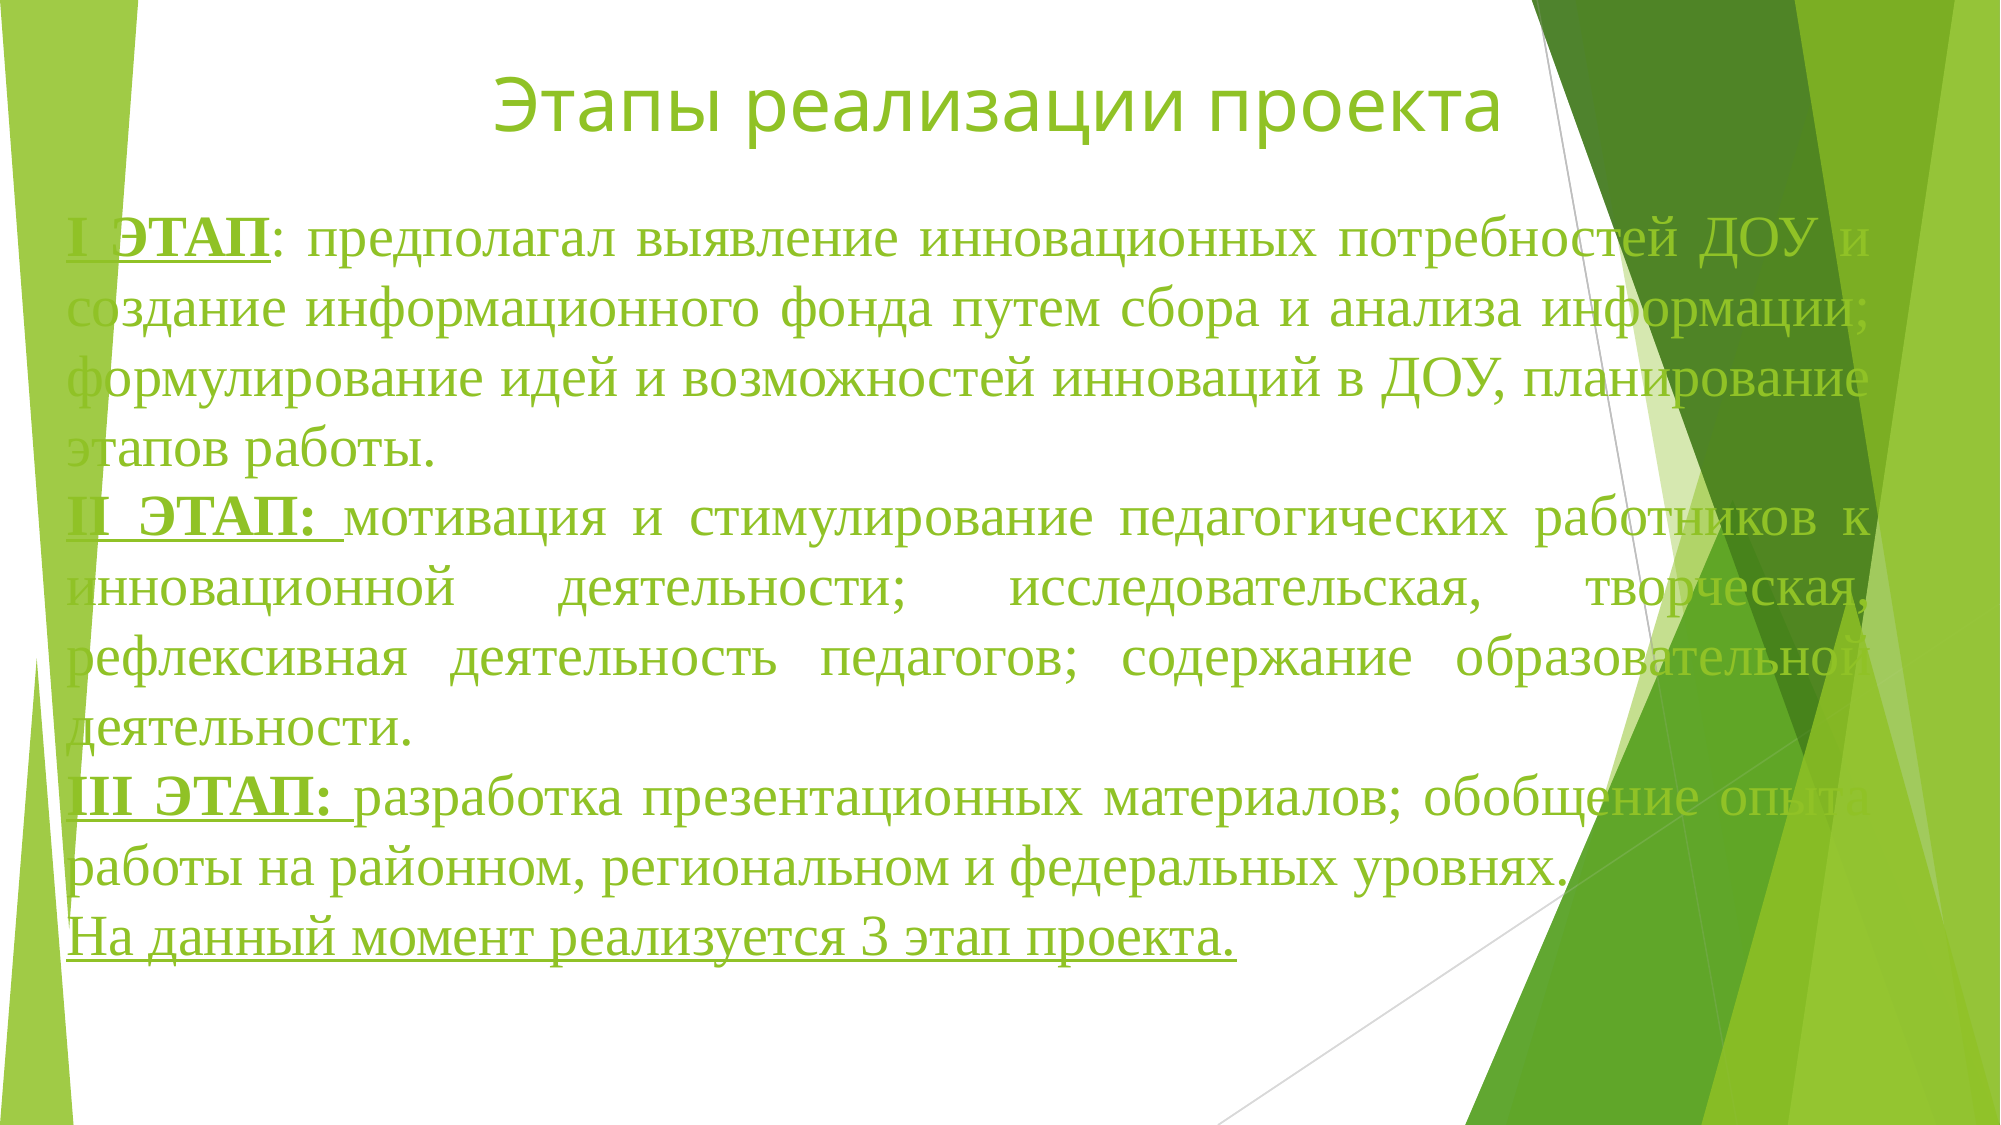

# Этапы реализации проекта
I ЭТАП: предполагал выявление инновационных потребностей ДОУ и создание информационного фонда путем сбора и анализа информации; формулирование идей и возможностей инноваций в ДОУ, планирование этапов работы.
II ЭТАП: мотивация и стимулирование педагогических работников к инновационной деятельности; исследовательская, творческая, рефлексивная деятельность педагогов; содержание образовательной деятельности.
III ЭТАП: разработка презентационных материалов; обобщение опыта работы на районном, региональном и федеральных уровнях.
На данный момент реализуется 3 этап проекта.